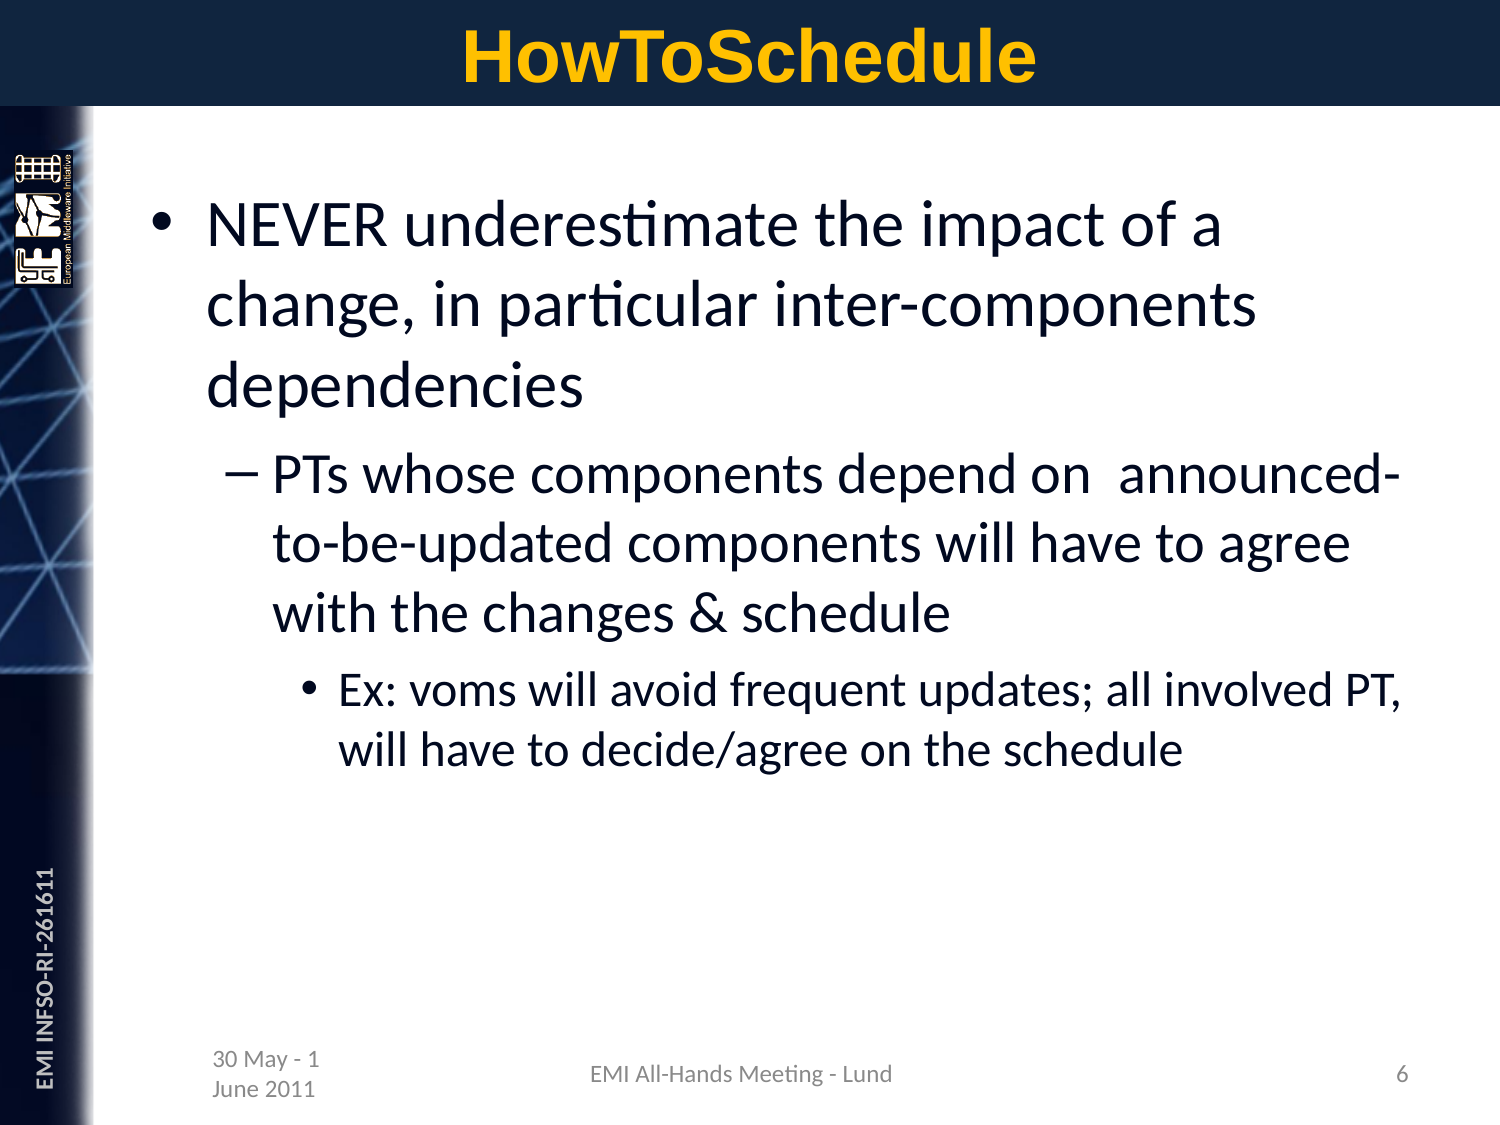

# HowToSchedule
NEVER underestimate the impact of a change, in particular inter-components dependencies
PTs whose components depend on announced-to-be-updated components will have to agree with the changes & schedule
Ex: voms will avoid frequent updates; all involved PT, will have to decide/agree on the schedule
30 May - 1 June 2011
EMI All-Hands Meeting - Lund